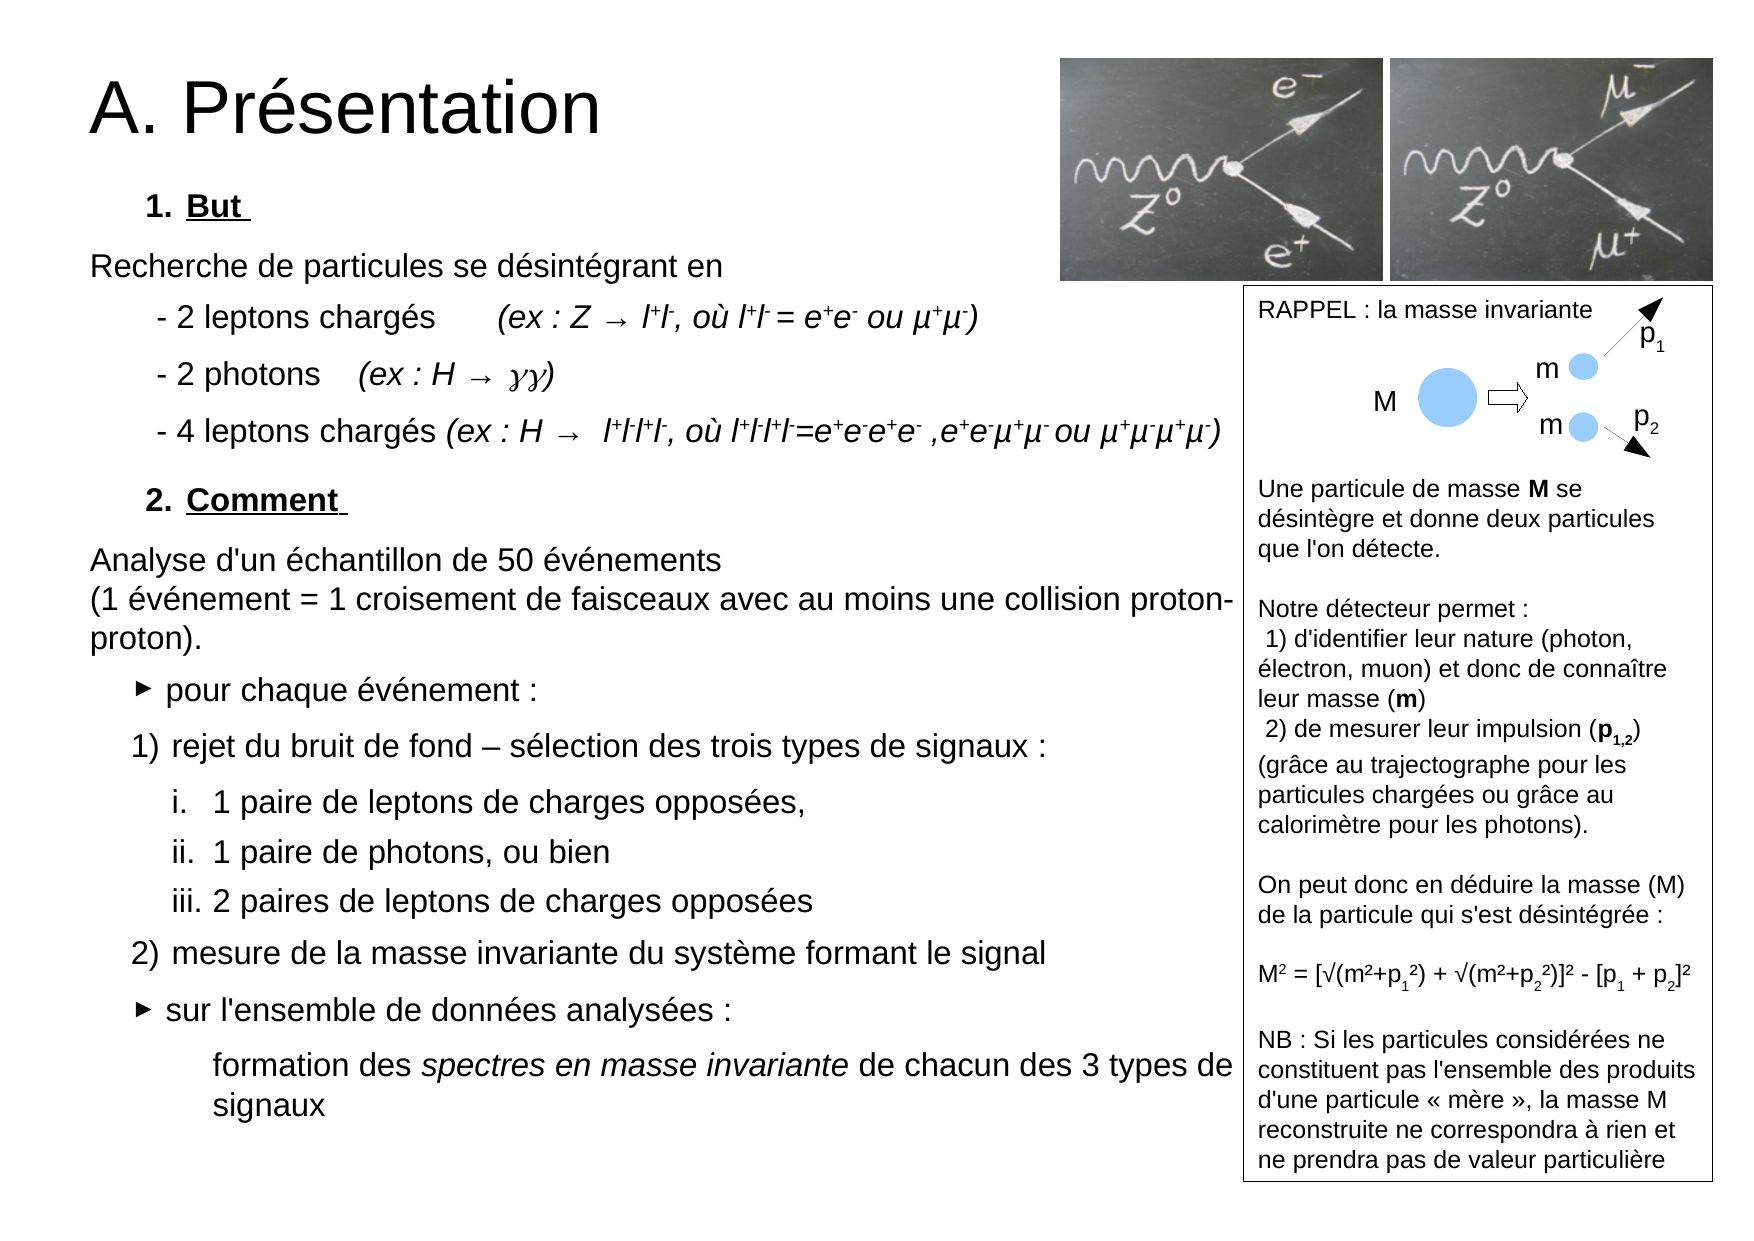

# A. Présentation
But
Recherche de particules se désintégrant en
- 2 leptons chargés 	(ex : Z → l+l-, où l+l- = e+e- ou µ+µ-)
- 2 photons			(ex : H → gg)
- 4 leptons chargés (ex : H → l+l-l+l-, où l+l-l+l-=e+e-e+e- ,e+e-µ+µ- ou µ+µ-µ+µ-)
Comment
Analyse d'un échantillon de 50 événements
(1 événement = 1 croisement de faisceaux avec au moins une collision proton-proton).
 pour chaque événement :
rejet du bruit de fond – sélection des trois types de signaux :
1 paire de leptons de charges opposées,
1 paire de photons, ou bien
2 paires de leptons de charges opposées
mesure de la masse invariante du système formant le signal
 sur l'ensemble de données analysées :
formation des spectres en masse invariante de chacun des 3 types de signaux
RAPPEL : la masse invariante
Une particule de masse M se désintègre et donne deux particules que l'on détecte.
Notre détecteur permet :
 1) d'identifier leur nature (photon, électron, muon) et donc de connaître leur masse (m)
 2) de mesurer leur impulsion (p1,2) (grâce au trajectographe pour les particules chargées ou grâce au calorimètre pour les photons).
On peut donc en déduire la masse (M) de la particule qui s'est désintégrée :
M2 = [√(m²+p1²) + √(m²+p2²)]² - [p1 + p2]²
NB : Si les particules considérées ne constituent pas l'ensemble des produits d'une particule « mère », la masse M reconstruite ne correspondra à rien et ne prendra pas de valeur particulière
p1
m
M
p2
m